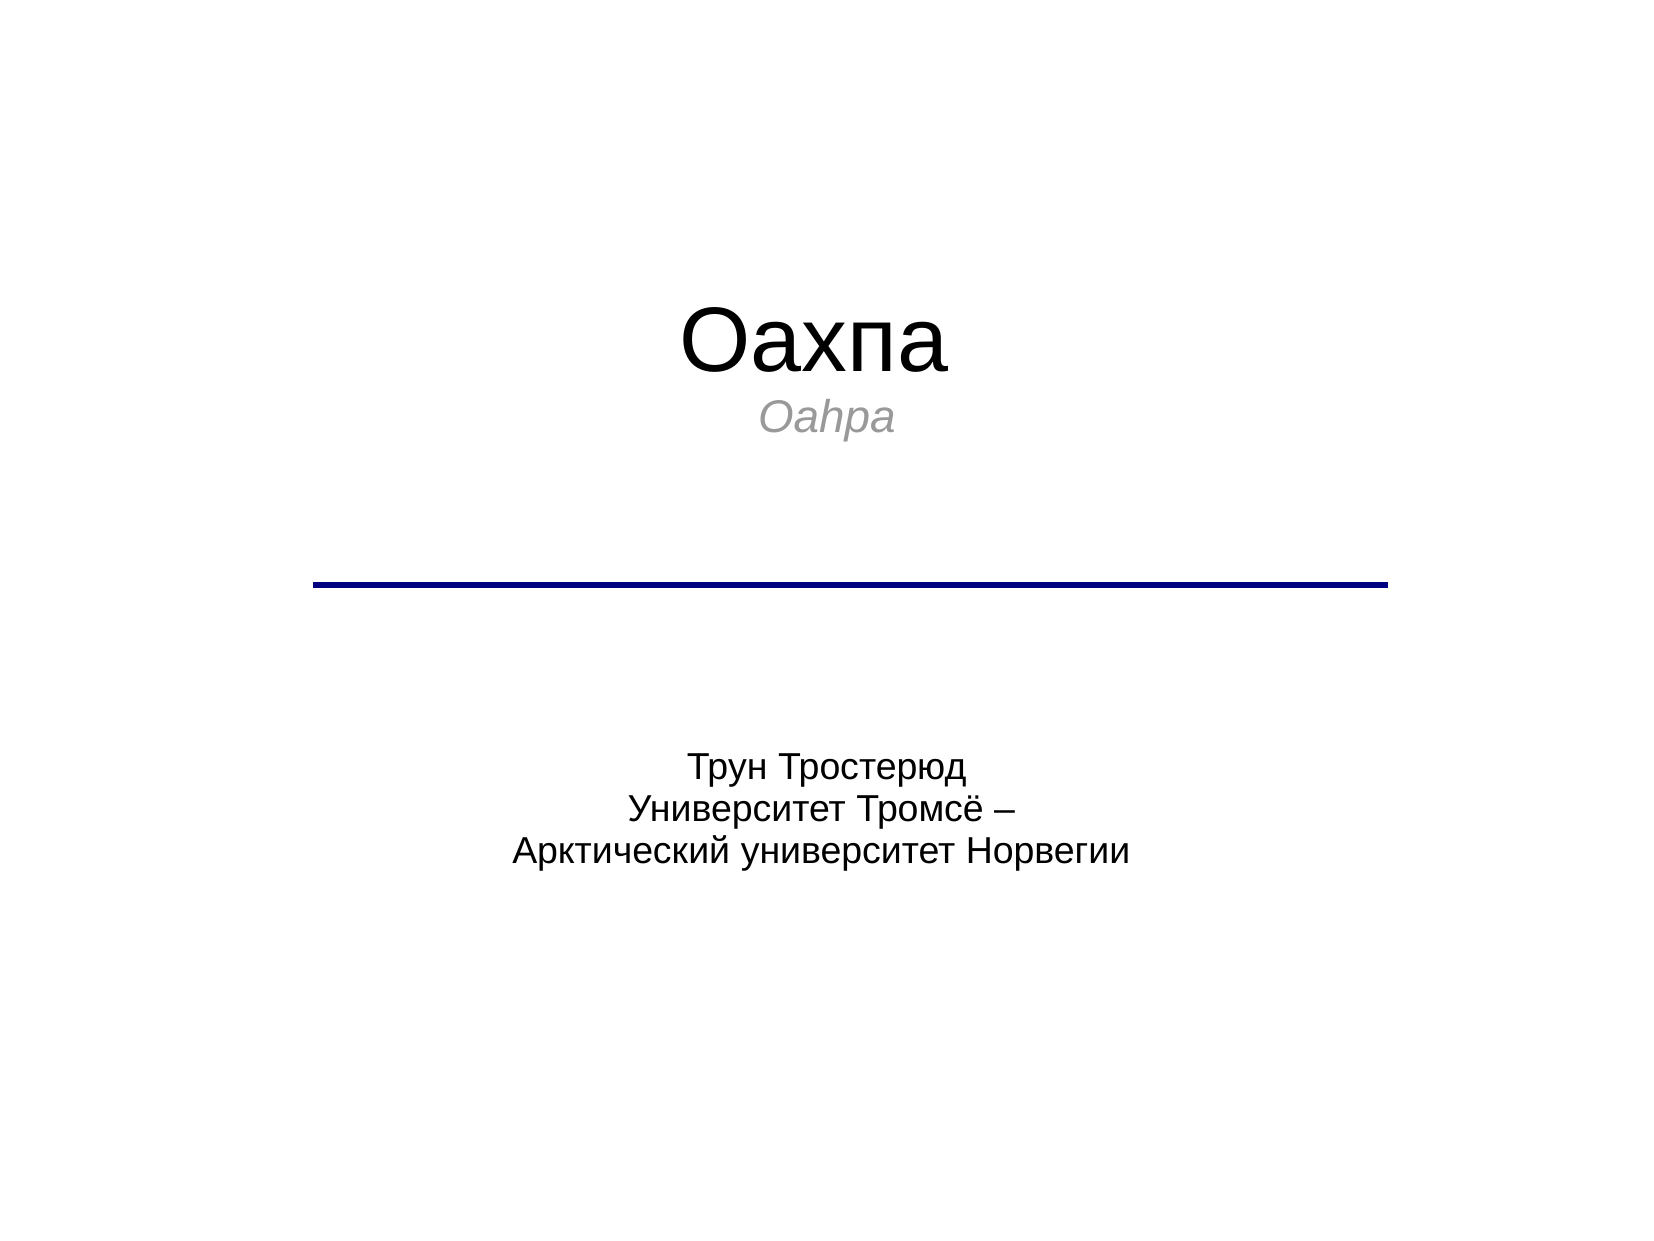

# Оахпа Oahpa
Трун Тростерюд
Университет Тромсё –
Арктический университет Норвегии